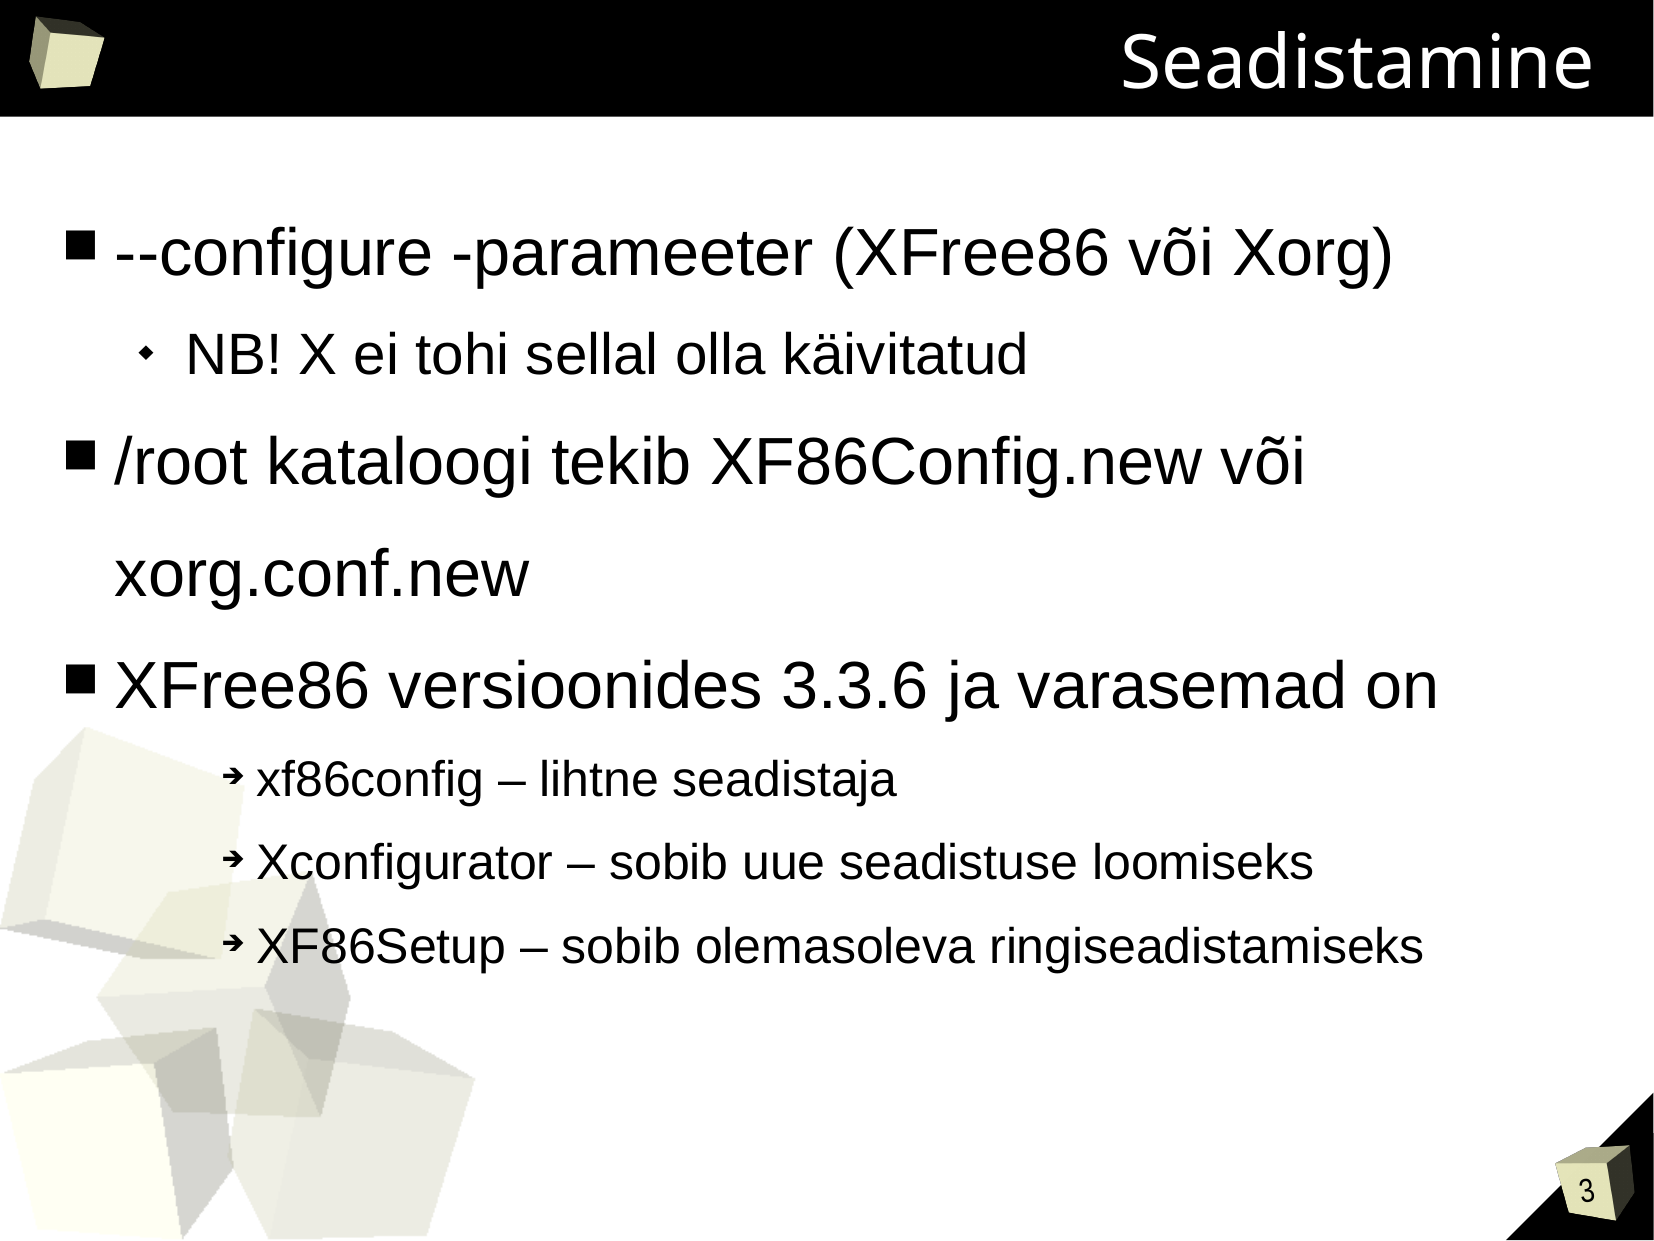

# Seadistamine
--configure -parameeter (XFree86 või Xorg)
NB! X ei tohi sellal olla käivitatud
/root kataloogi tekib XF86Config.new või xorg.conf.new
XFree86 versioonides 3.3.6 ja varasemad on
xf86config – lihtne seadistaja
Xconfigurator – sobib uue seadistuse loomiseks
XF86Setup – sobib olemasoleva ringiseadistamiseks